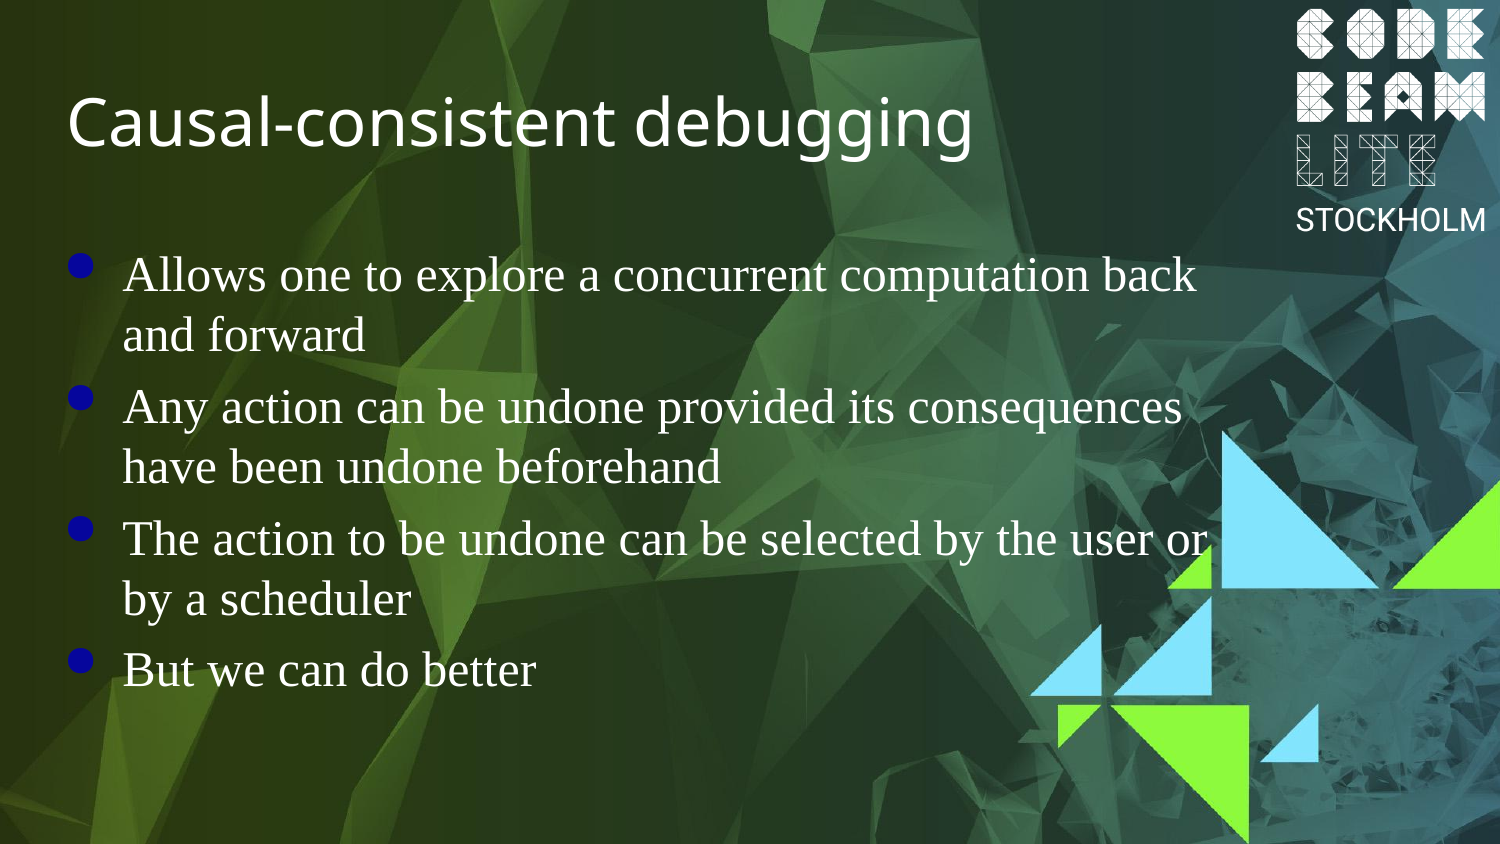

# Causal-consistent debugging
Allows one to explore a concurrent computation back and forward
Any action can be undone provided its consequences have been undone beforehand
The action to be undone can be selected by the user or by a scheduler
But we can do better